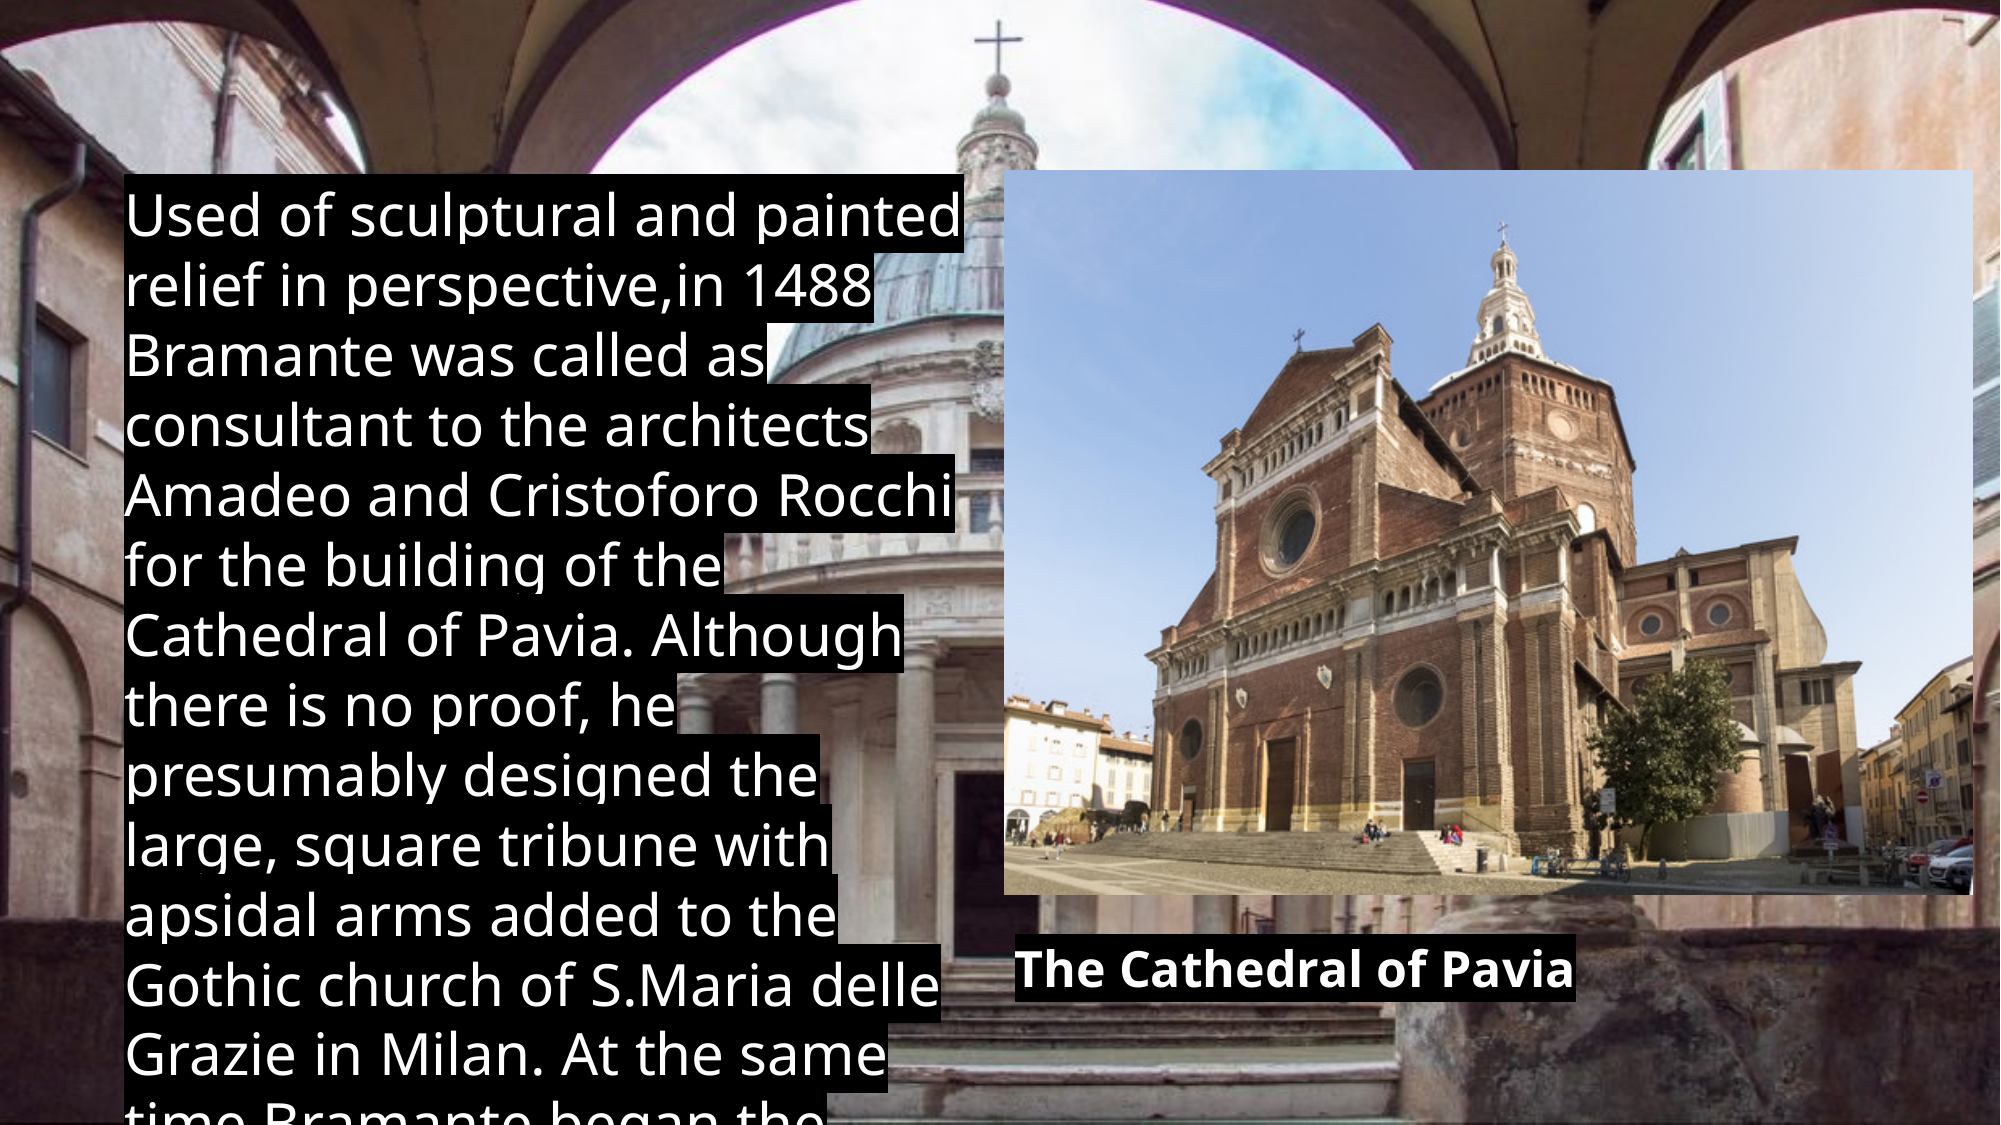

#
Used of sculptural and painted relief in perspective,in 1488 Bramante was called as consultant to the architects Amadeo and Cristoforo Rocchi for the building of the Cathedral of Pavia. Although there is no proof, he presumably designed the large, square tribune with apsidal arms added to the Gothic church of S.Maria delle Grazie in Milan. At the same time Bramante began the Canons’ Cloister of S. Ambrogio in Milan.
The Cathedral of Pavia